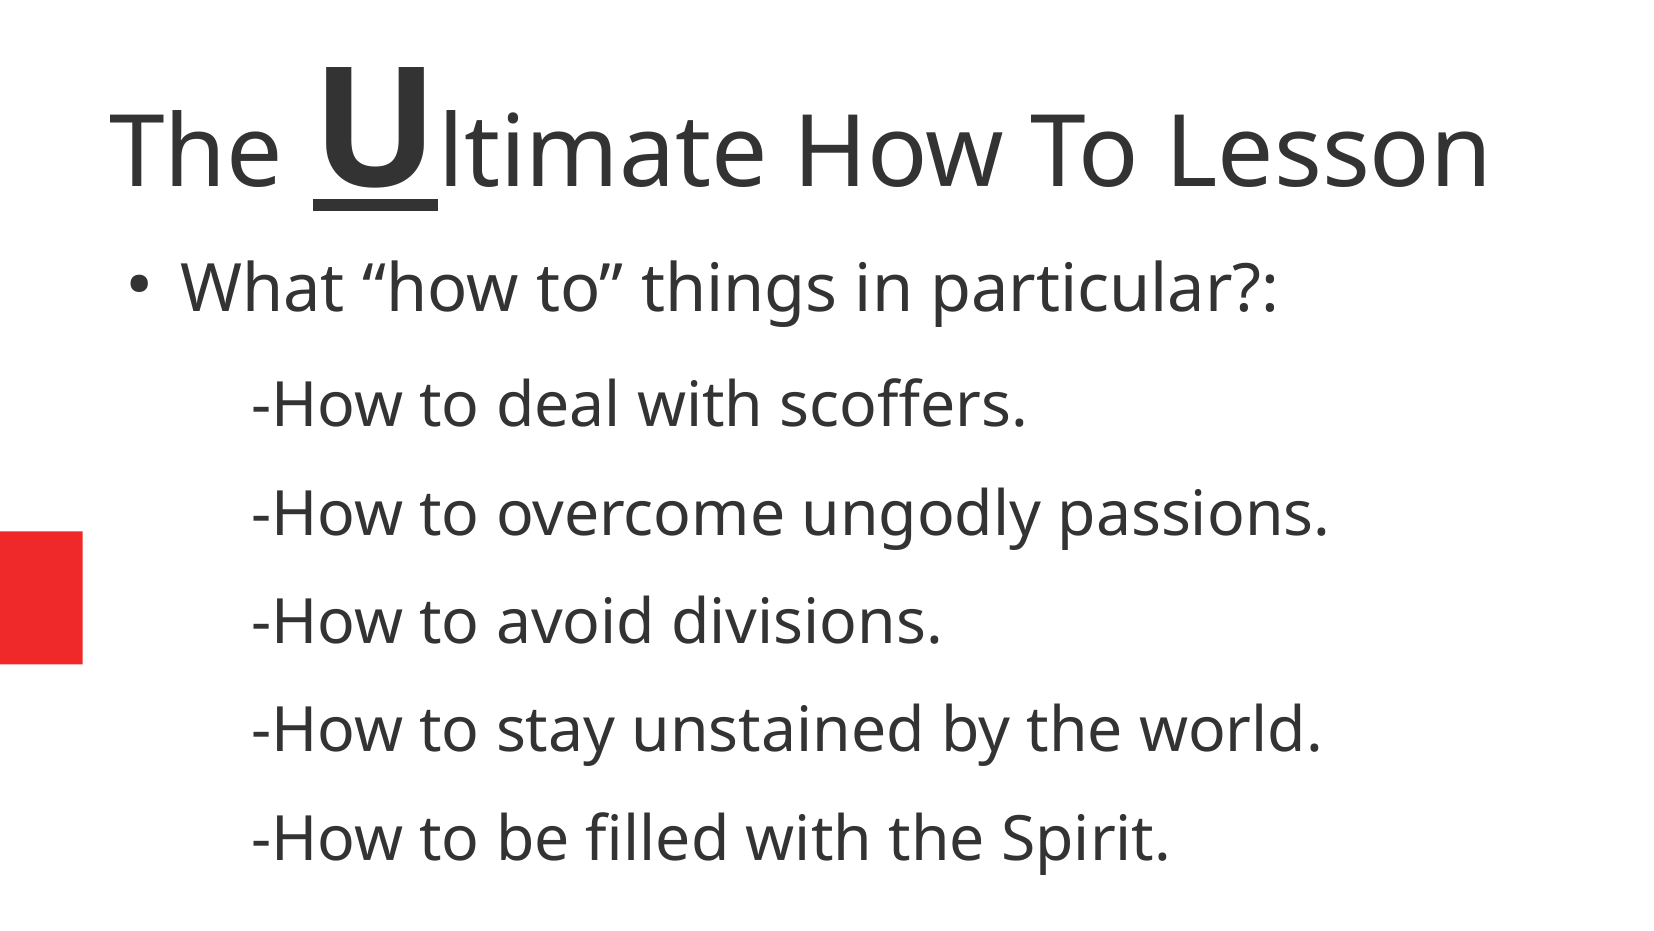

# The Ultimate How To Lesson
What “how to” things in particular?:
-How to deal with scoffers.
-How to overcome ungodly passions.
-How to avoid divisions.
-How to stay unstained by the world.
-How to be filled with the Spirit.